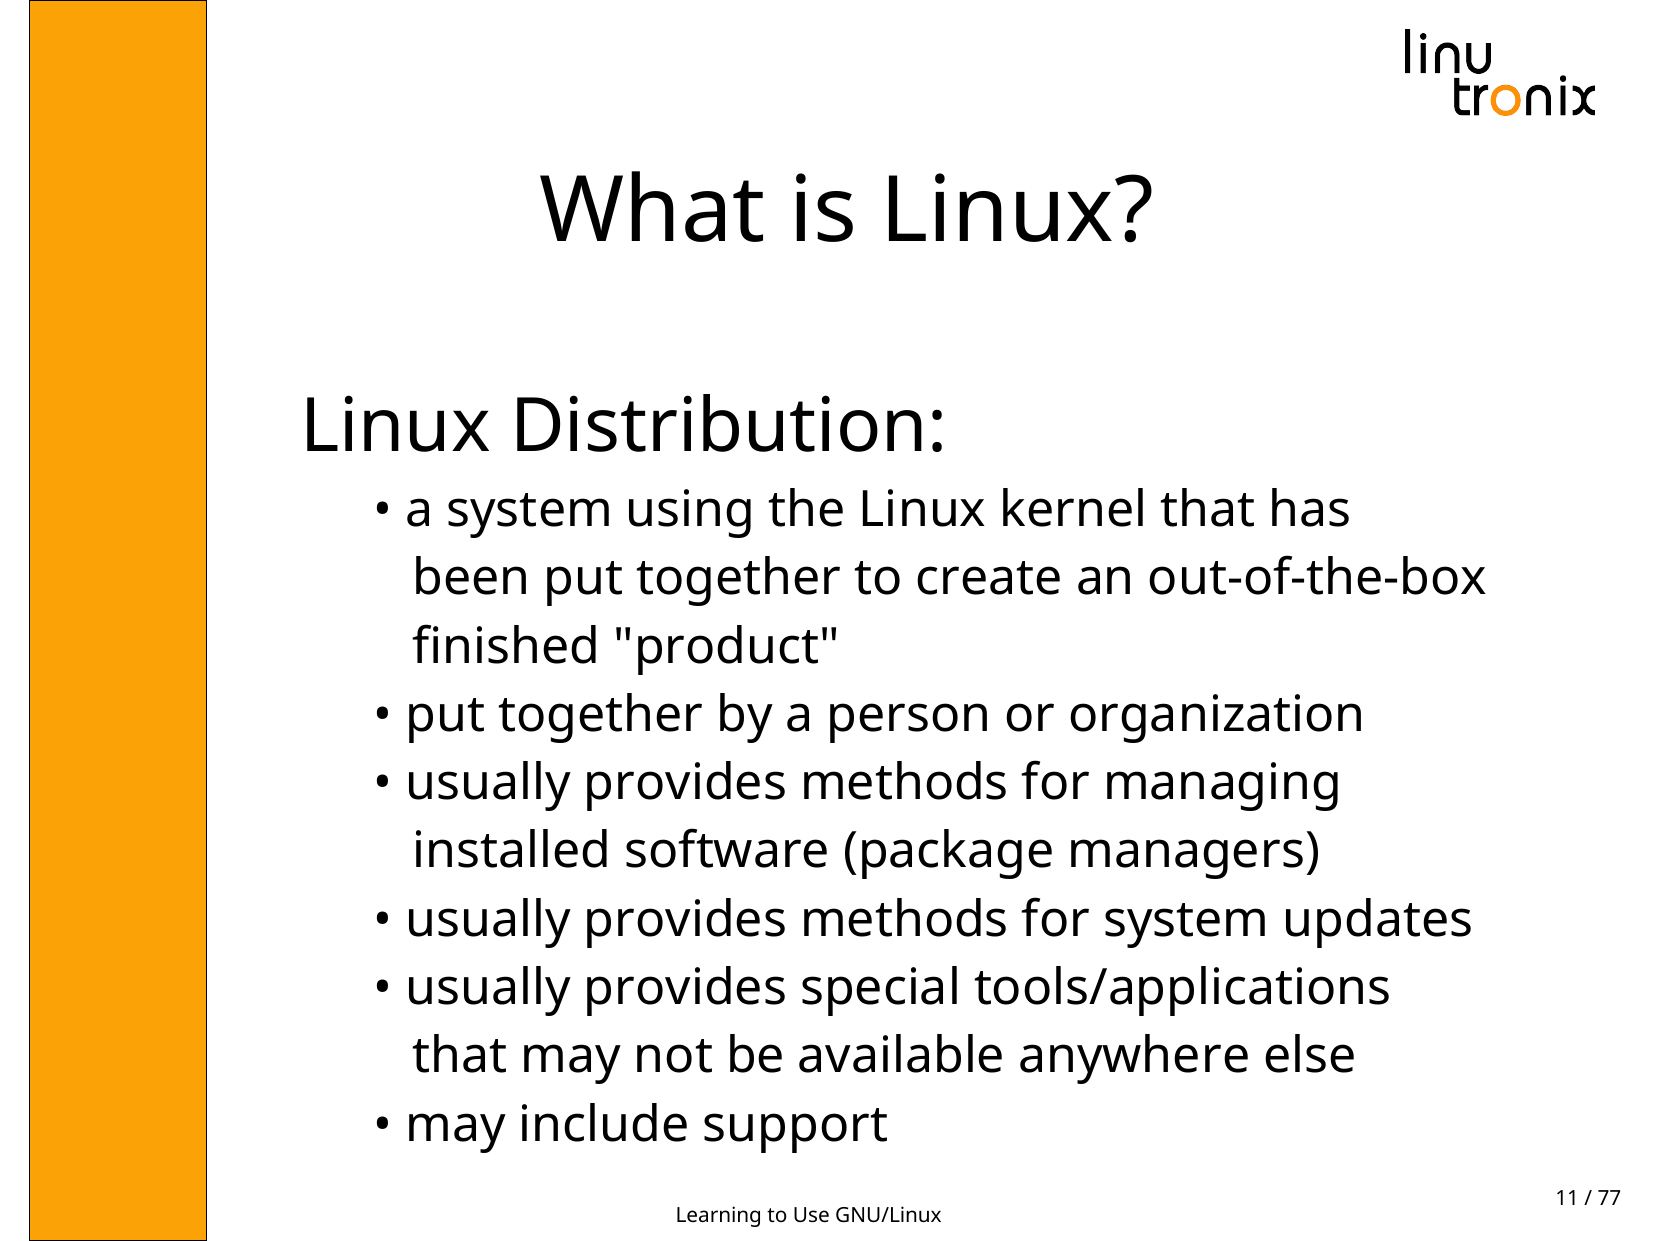

What is Linux?
Linux Distribution:
	• a system using the Linux kernel that has
	 been put together to create an out-of-the-box
	 finished "product"
	• put together by a person or organization
	• usually provides methods for managing
	 installed software (package managers)
	• usually provides methods for system updates
	• usually provides special tools/applications
	 that may not be available anywhere else
	• may include support
11
Firmenvorstellung Linutronix V3.3